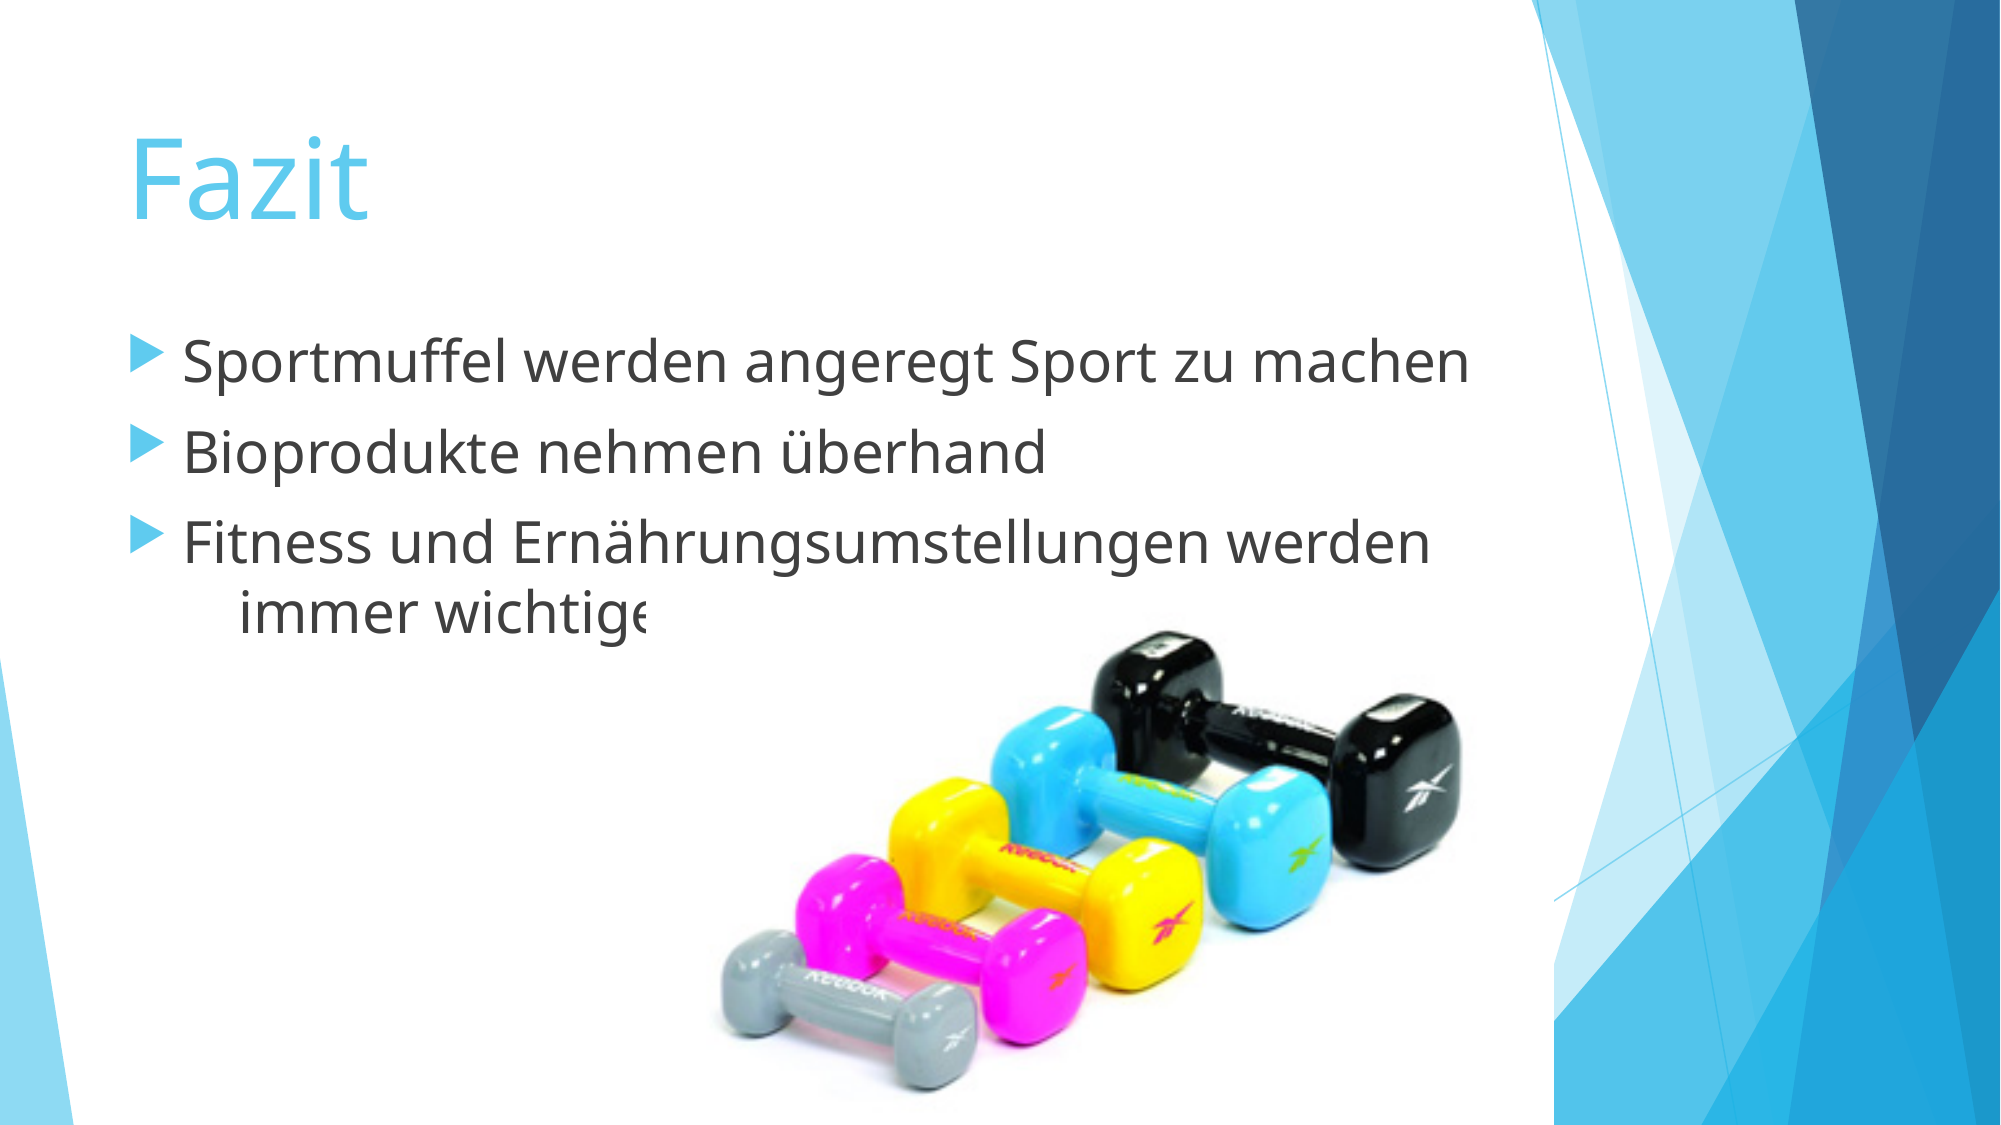

# Fazit
Sportmuffel werden angeregt Sport zu machen
Bioprodukte nehmen überhand
Fitness und Ernährungsumstellungen werden immer wichtiger